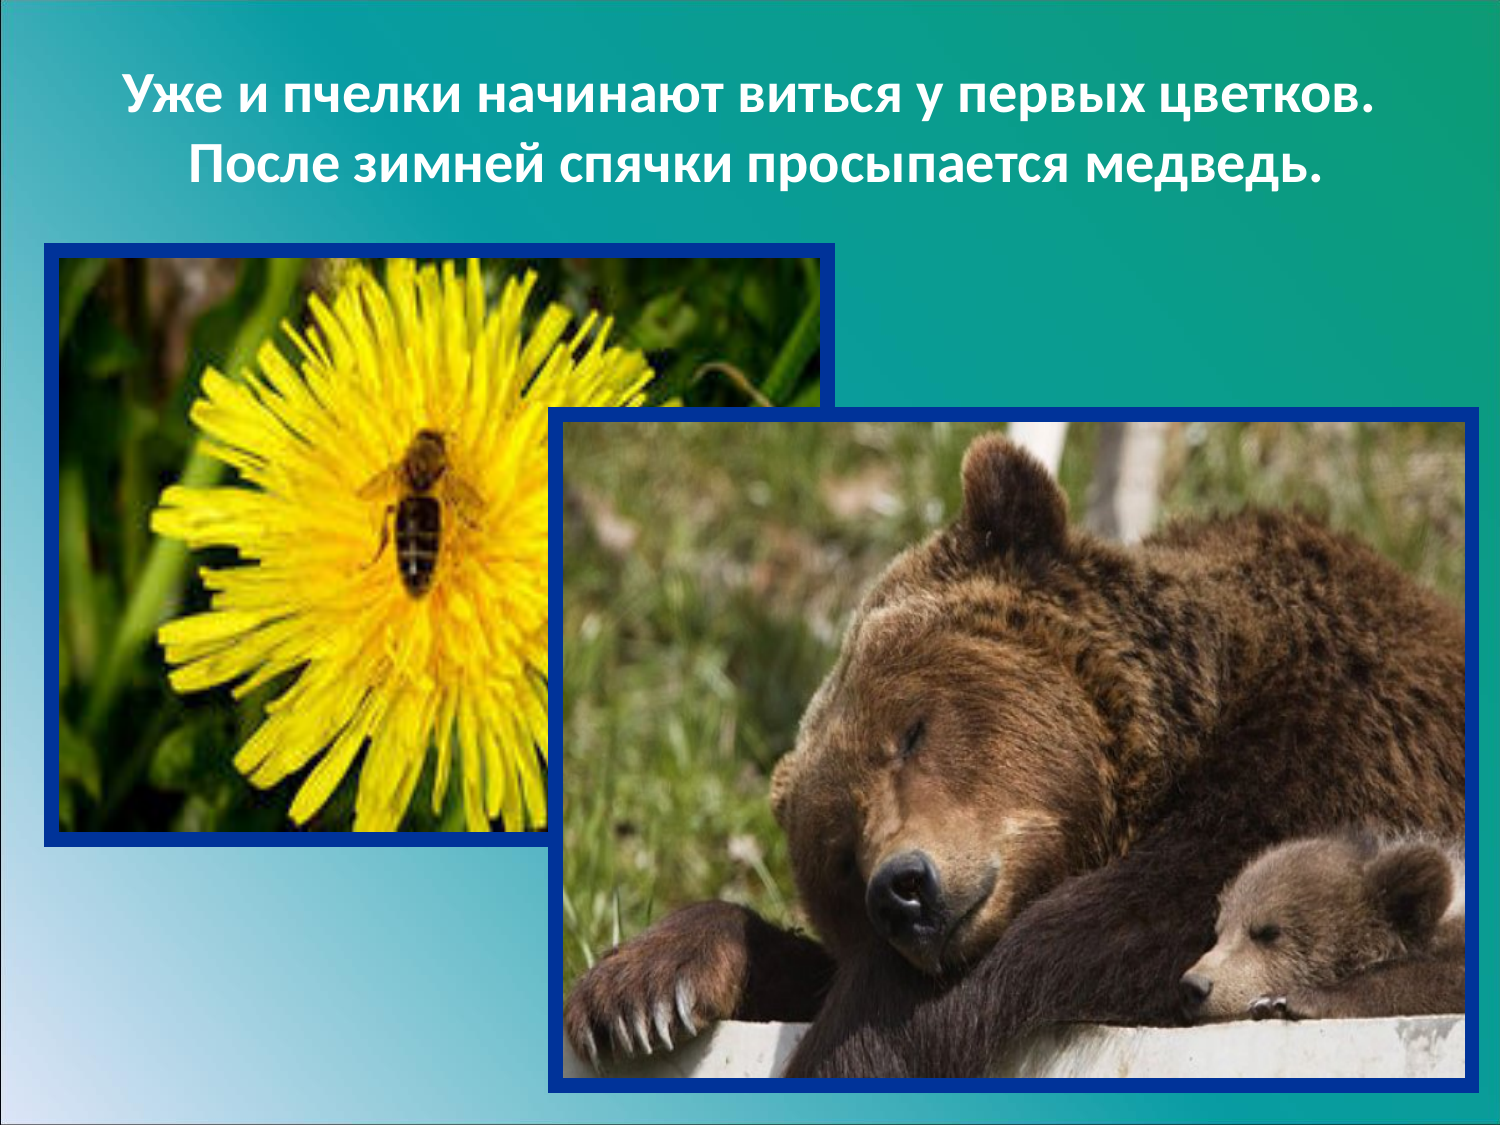

# Уже и пчелки начинают виться у первых цветков. После зимней спячки просыпается медведь.